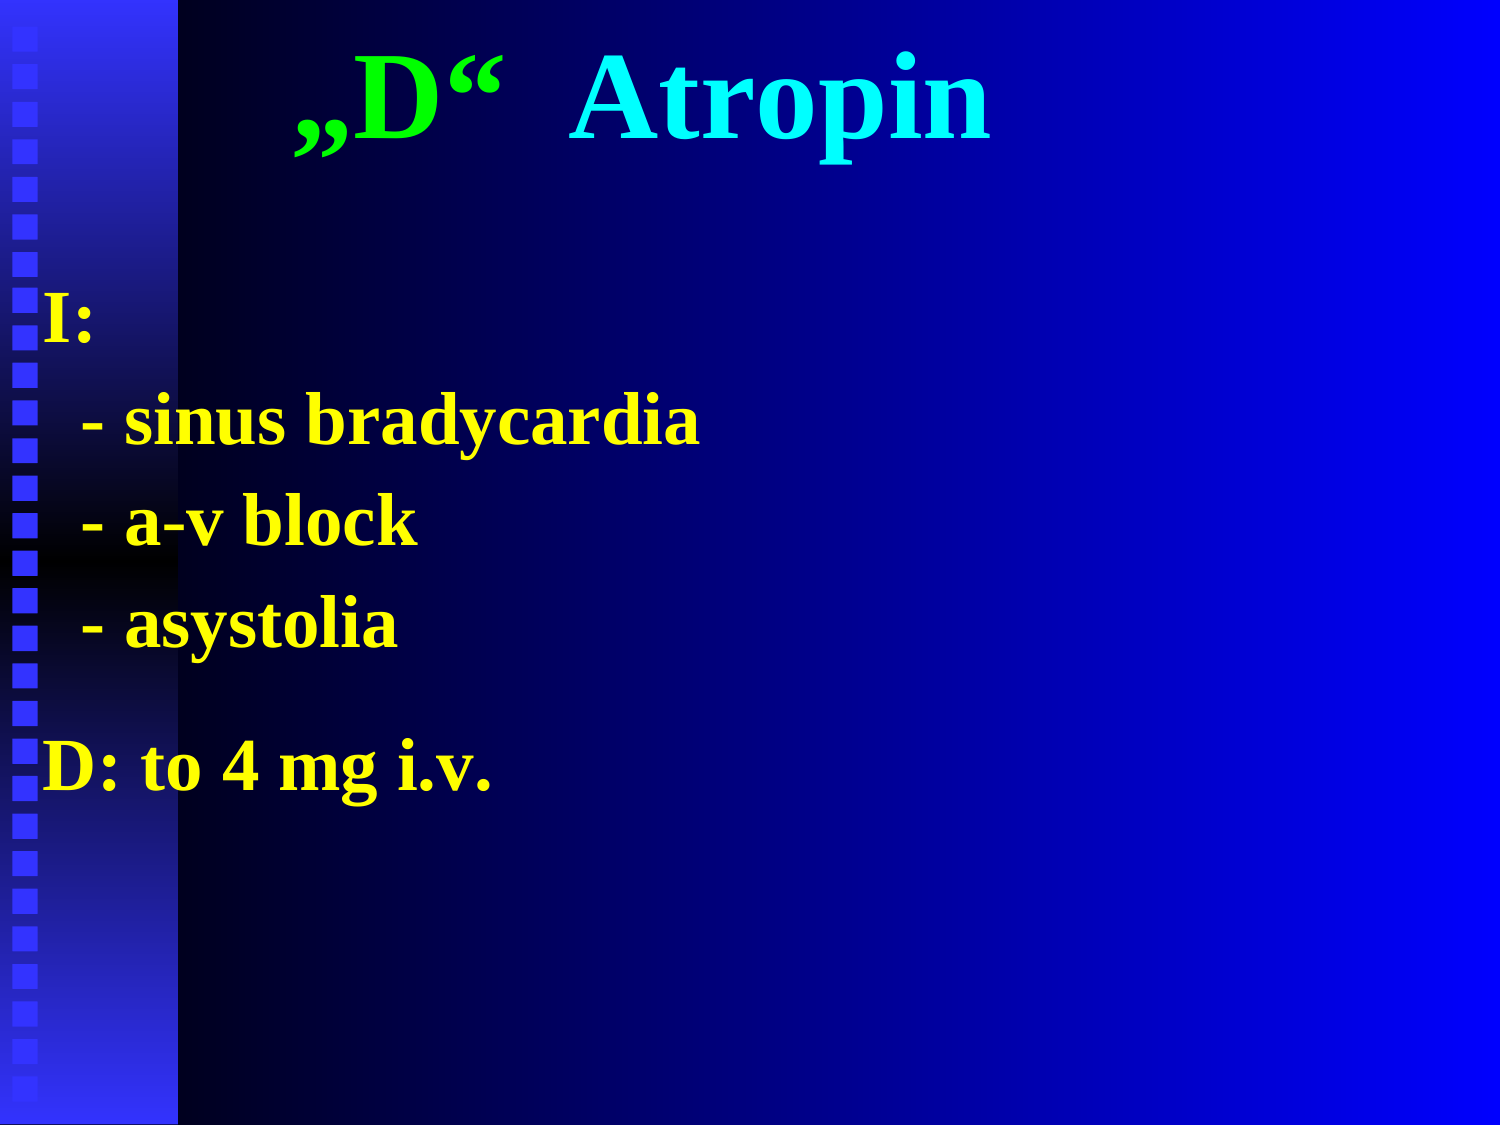

„D“ Atropin
 I:
 - sinus bradycardia
 - a-v block
 - asystolia
 D: to 4 mg i.v.